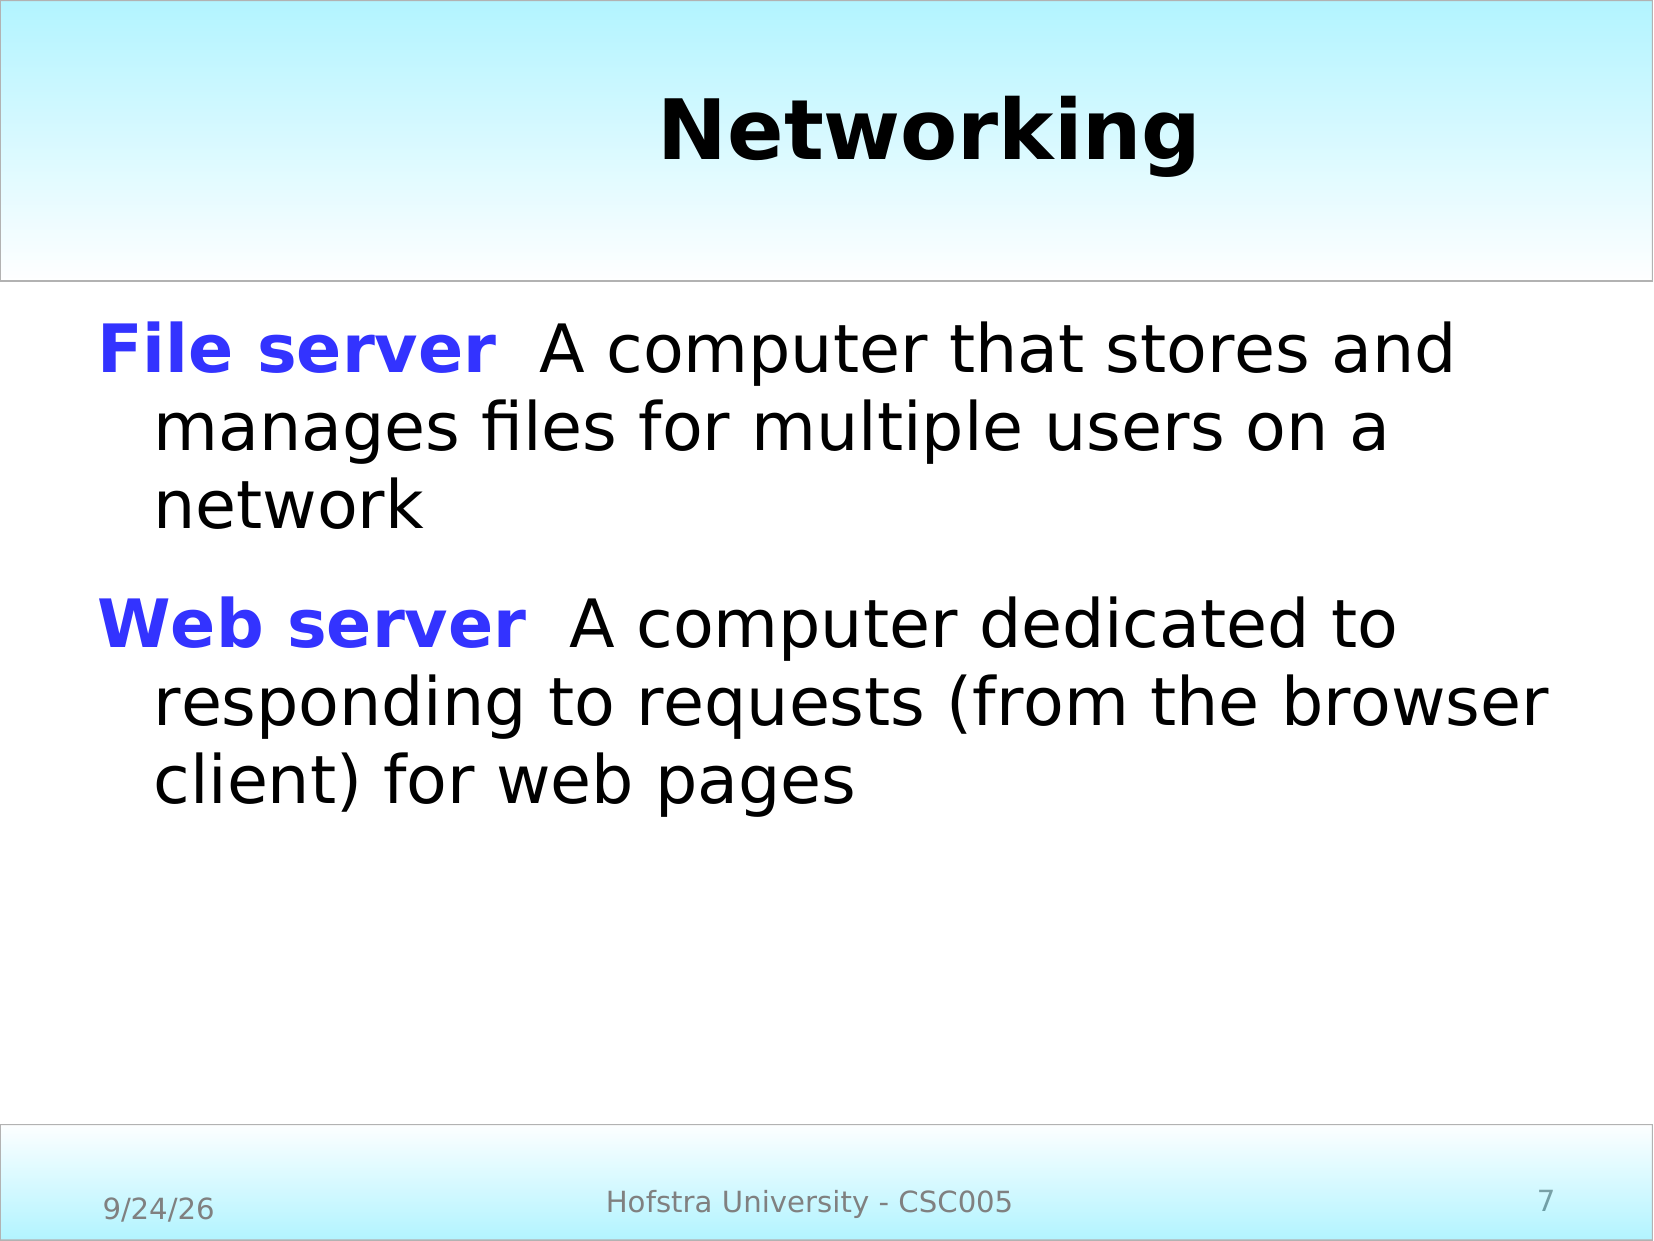

# Networking
File server A computer that stores and manages files for multiple users on a network
Web server A computer dedicated to responding to requests (from the browser client) for web pages
7
Hofstra University - CSC005